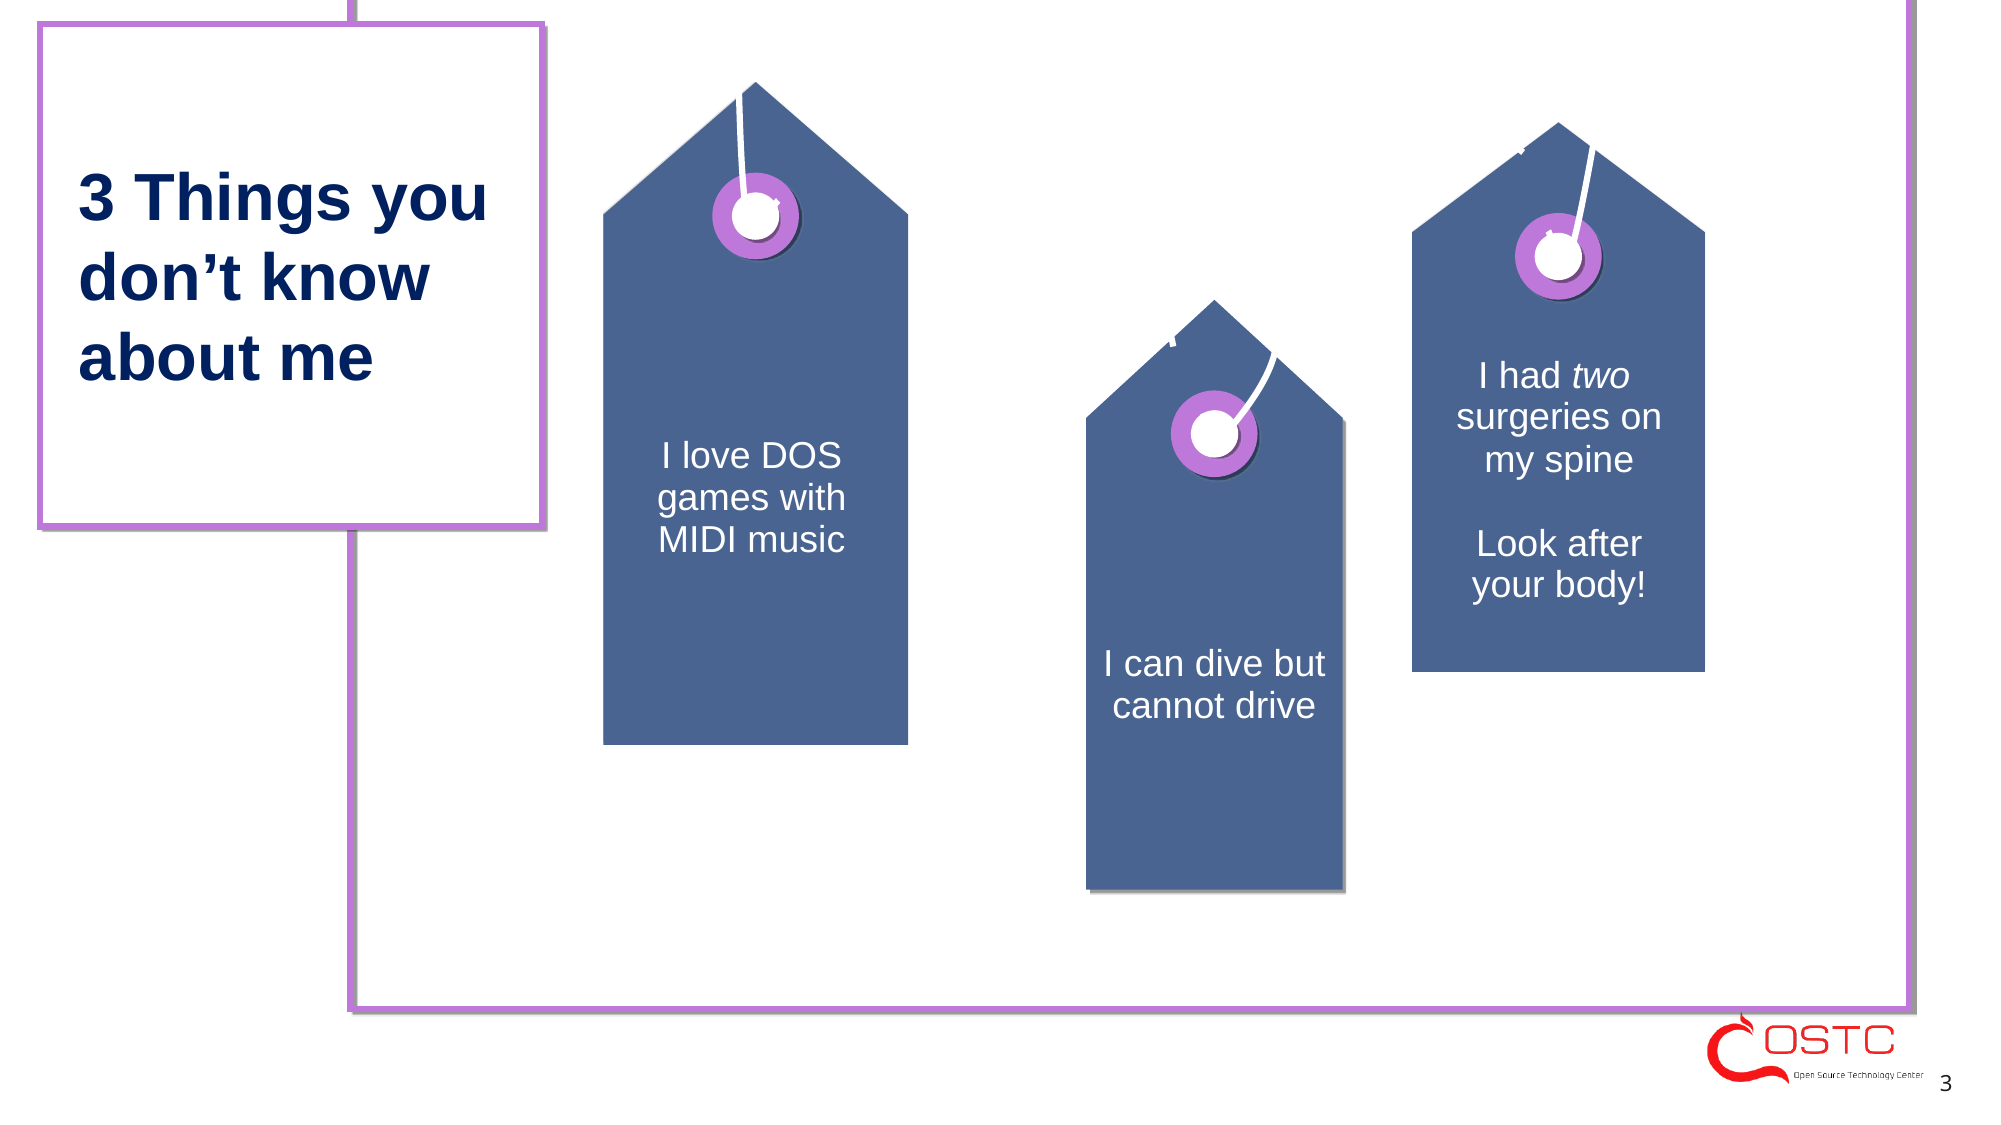

3 Things you don’t know about me
I love DOS games with MIDI music
2
2
I had two surgeries on my spine
Look after your body!
2
I can dive but cannot drive